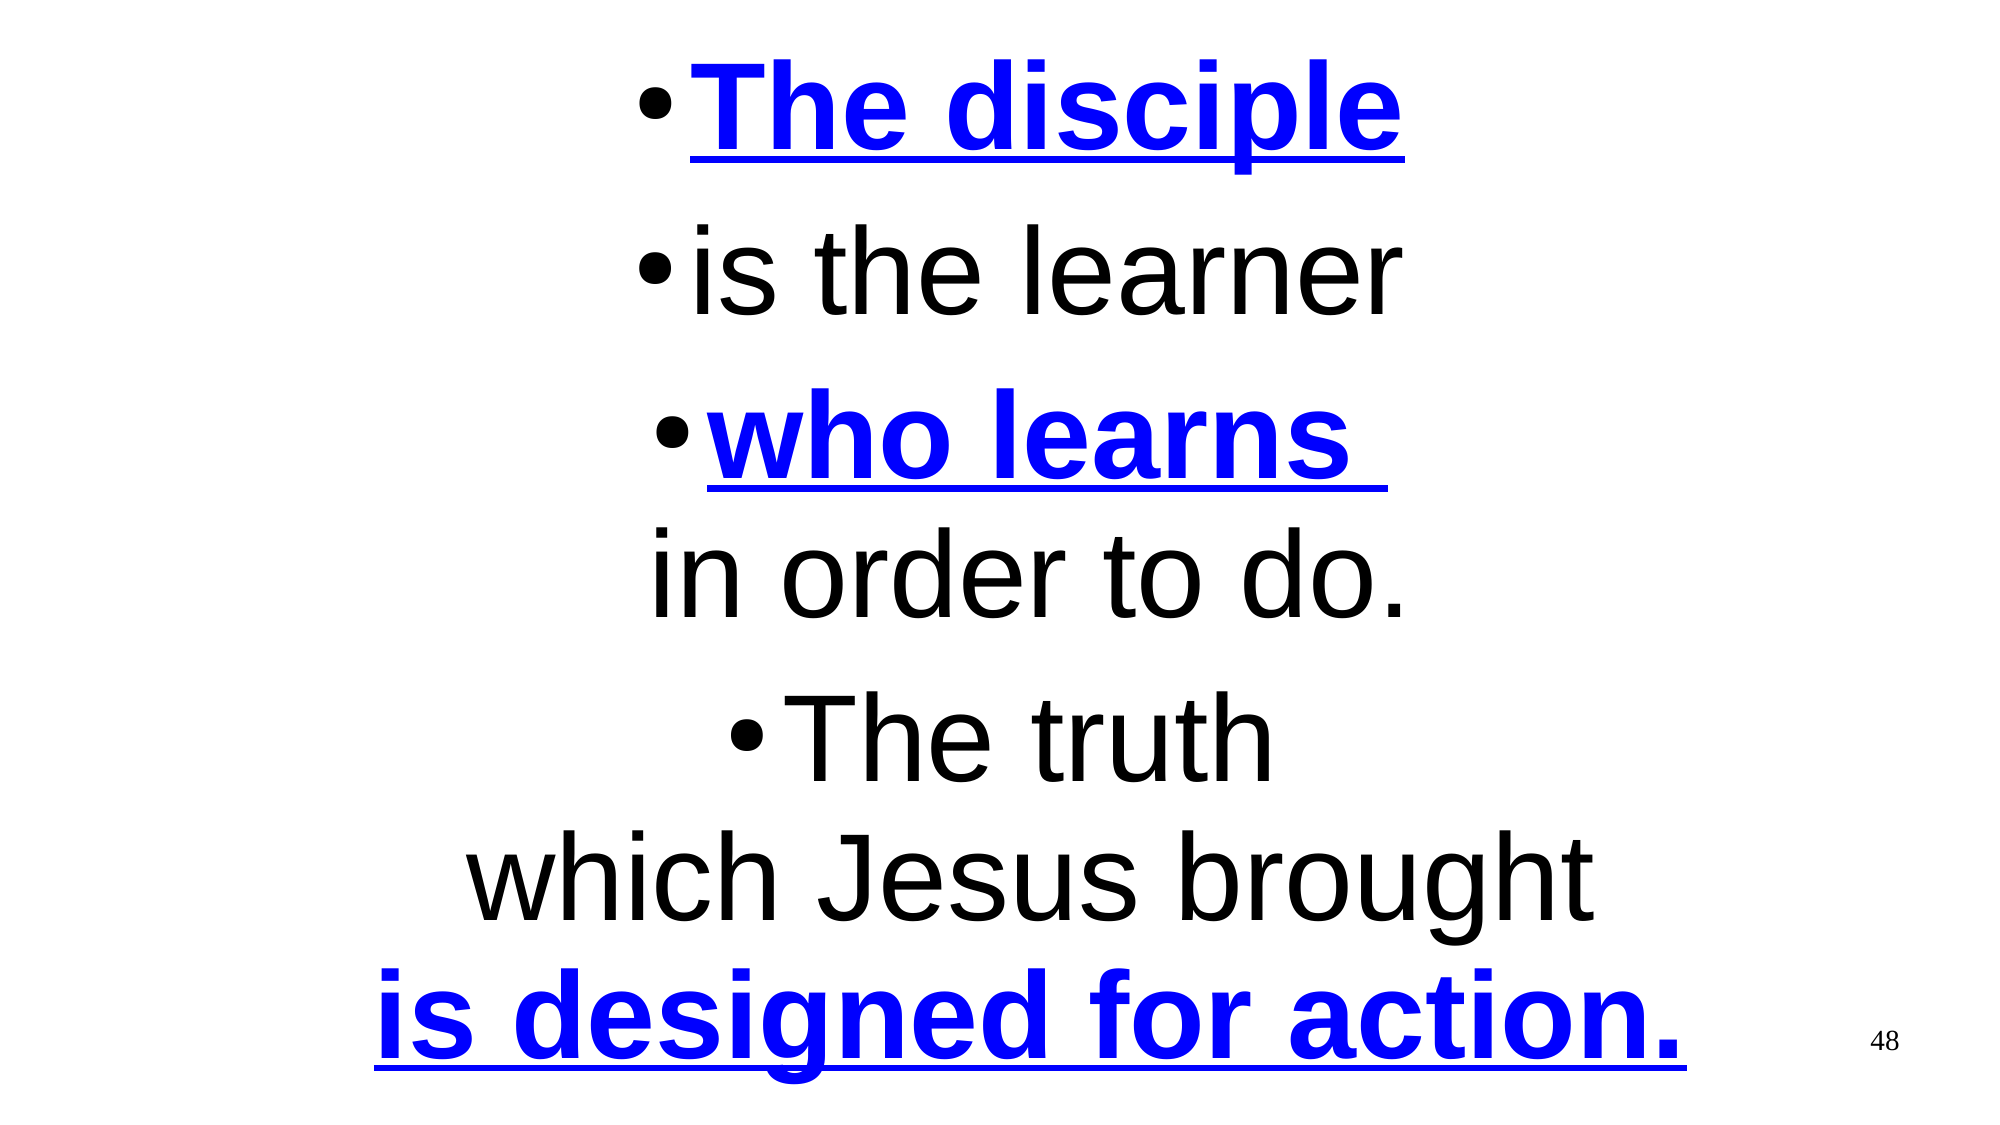

# The disciple
is the learner
who learns
in order to do.
The truth
which Jesus brought
is designed for action.
48